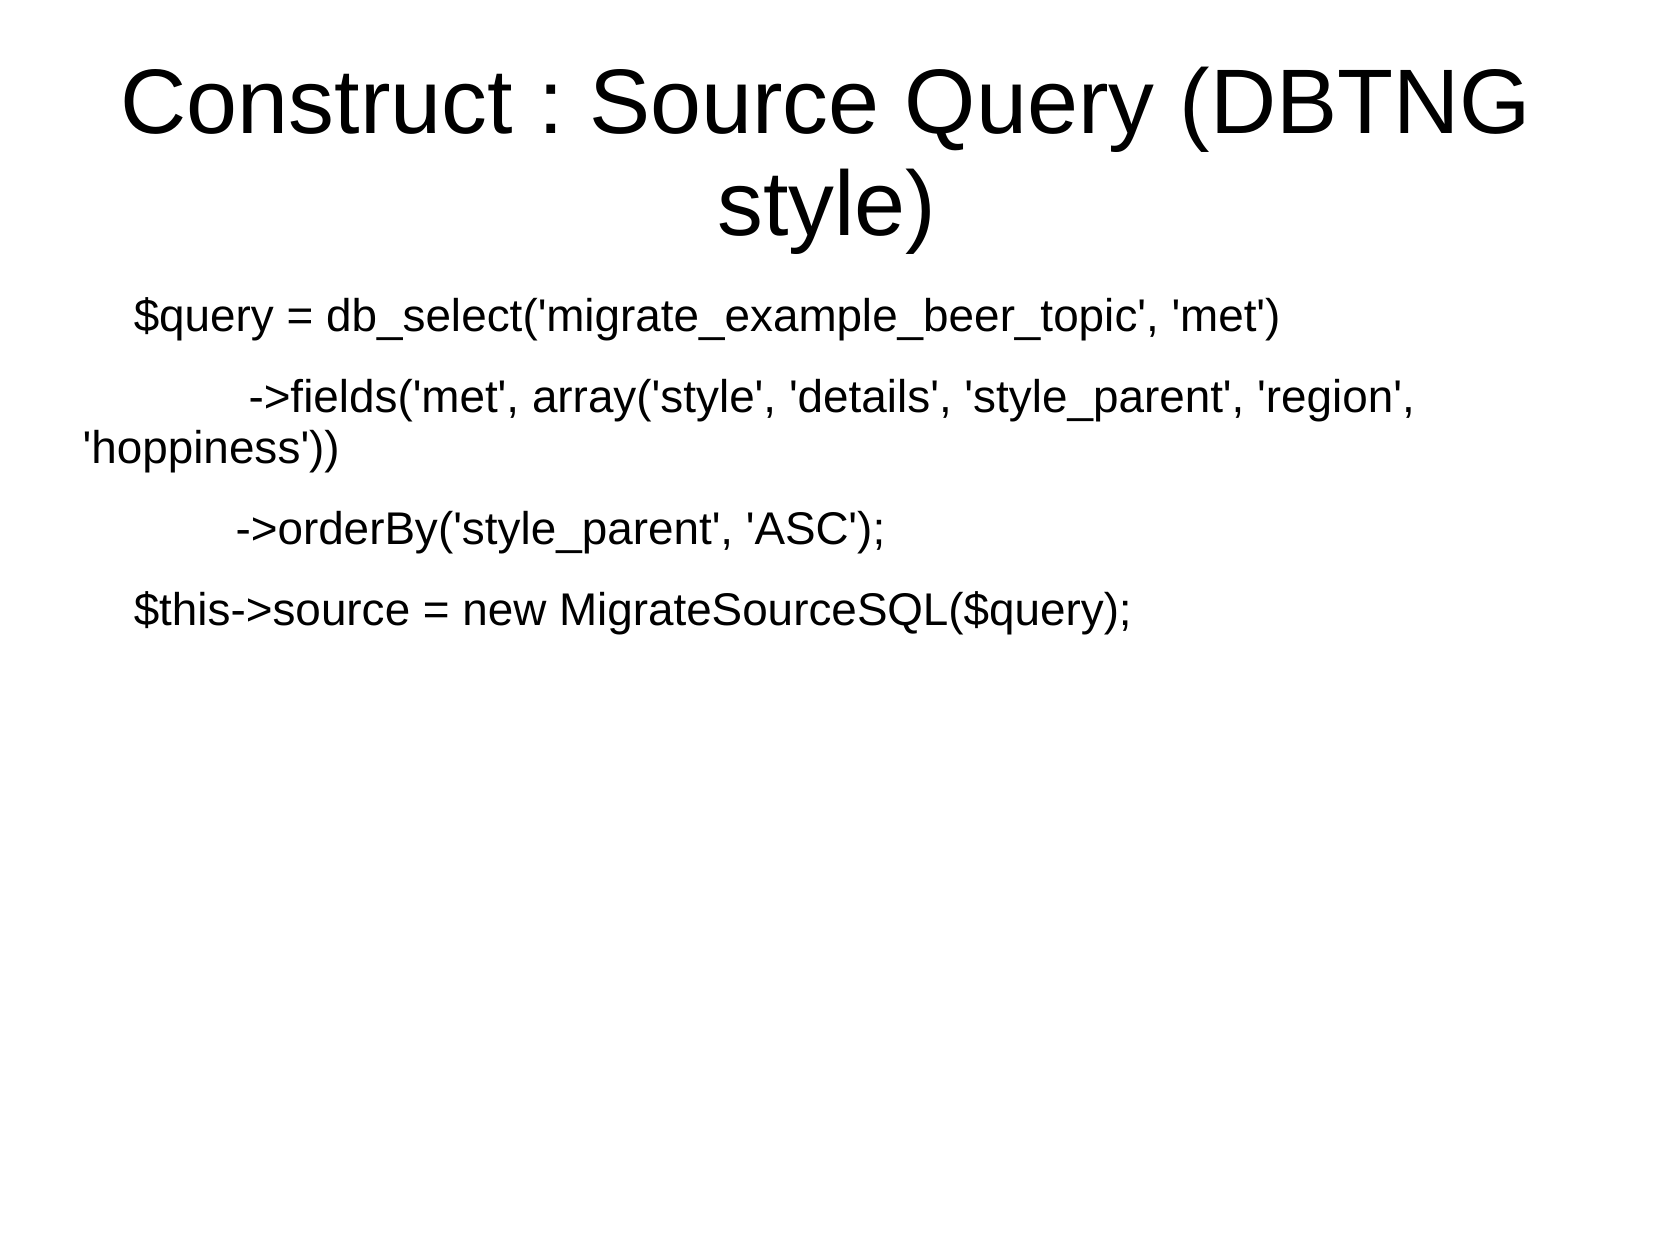

# Construct : Source Query (DBTNG style)
 $query = db_select('migrate_example_beer_topic', 'met')
 ->fields('met', array('style', 'details', 'style_parent', 'region', 'hoppiness'))
 ->orderBy('style_parent', 'ASC');
 $this->source = new MigrateSourceSQL($query);